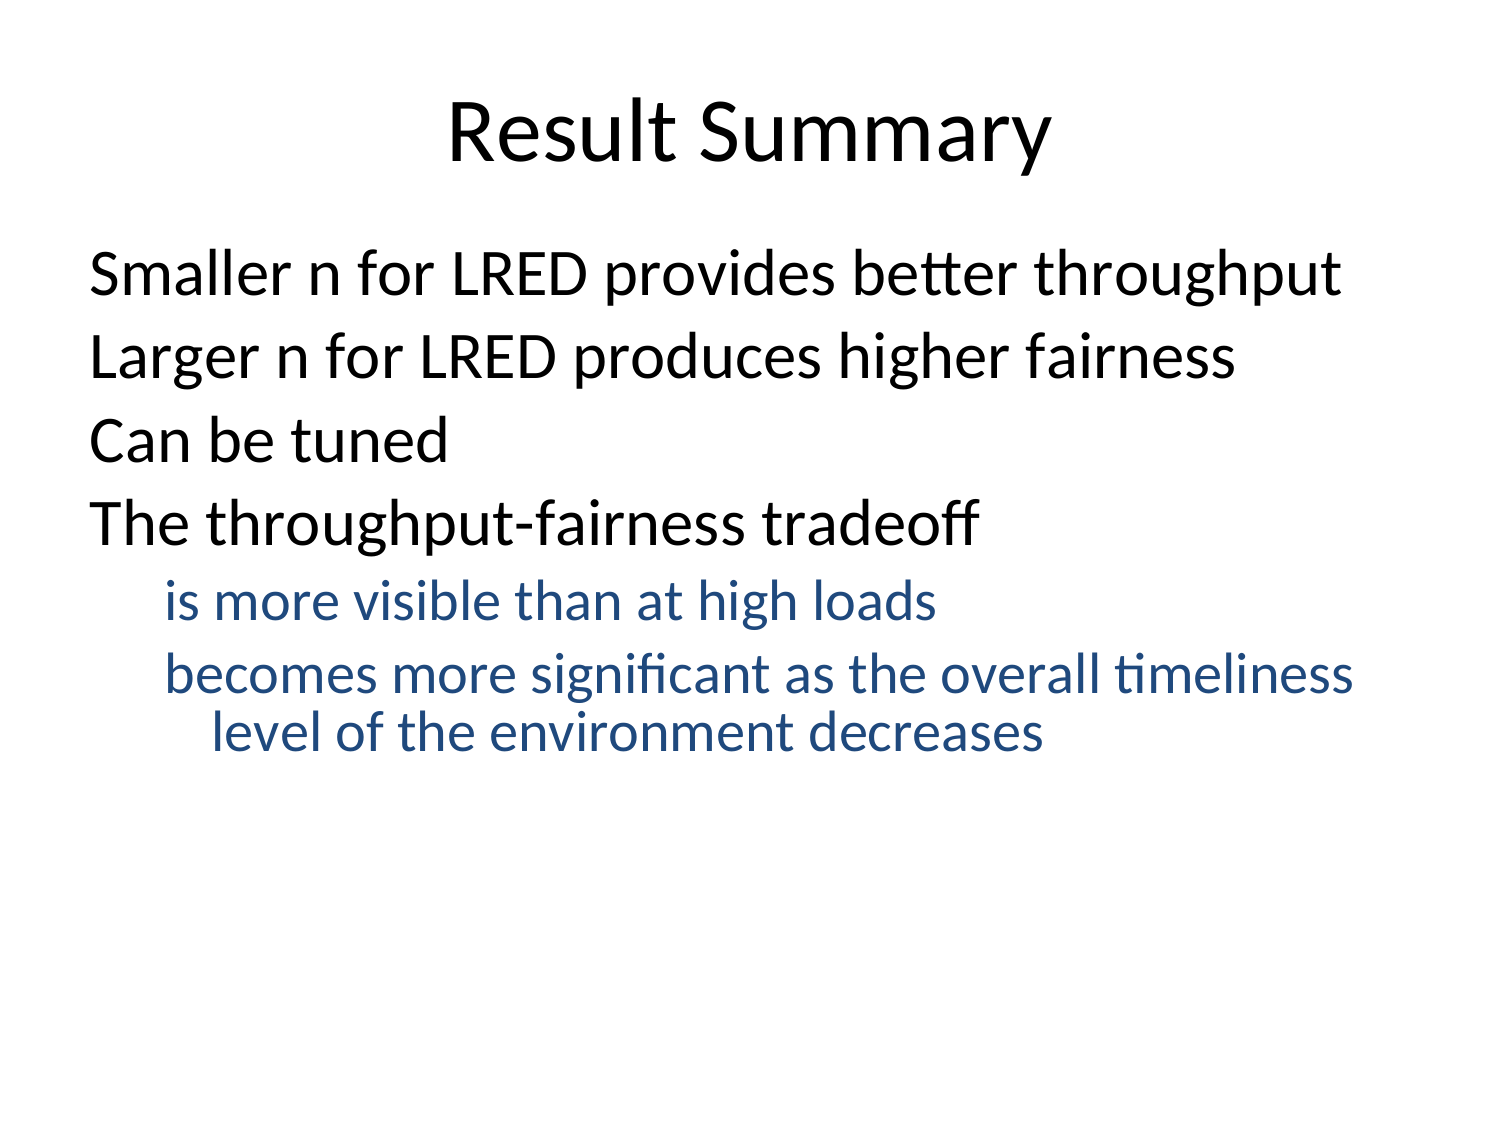

# Result Summary
Smaller n for LRED provides better throughput
Larger n for LRED produces higher fairness
Can be tuned
The throughput-fairness tradeoff
is more visible than at high loads
becomes more significant as the overall timeliness level of the environment decreases